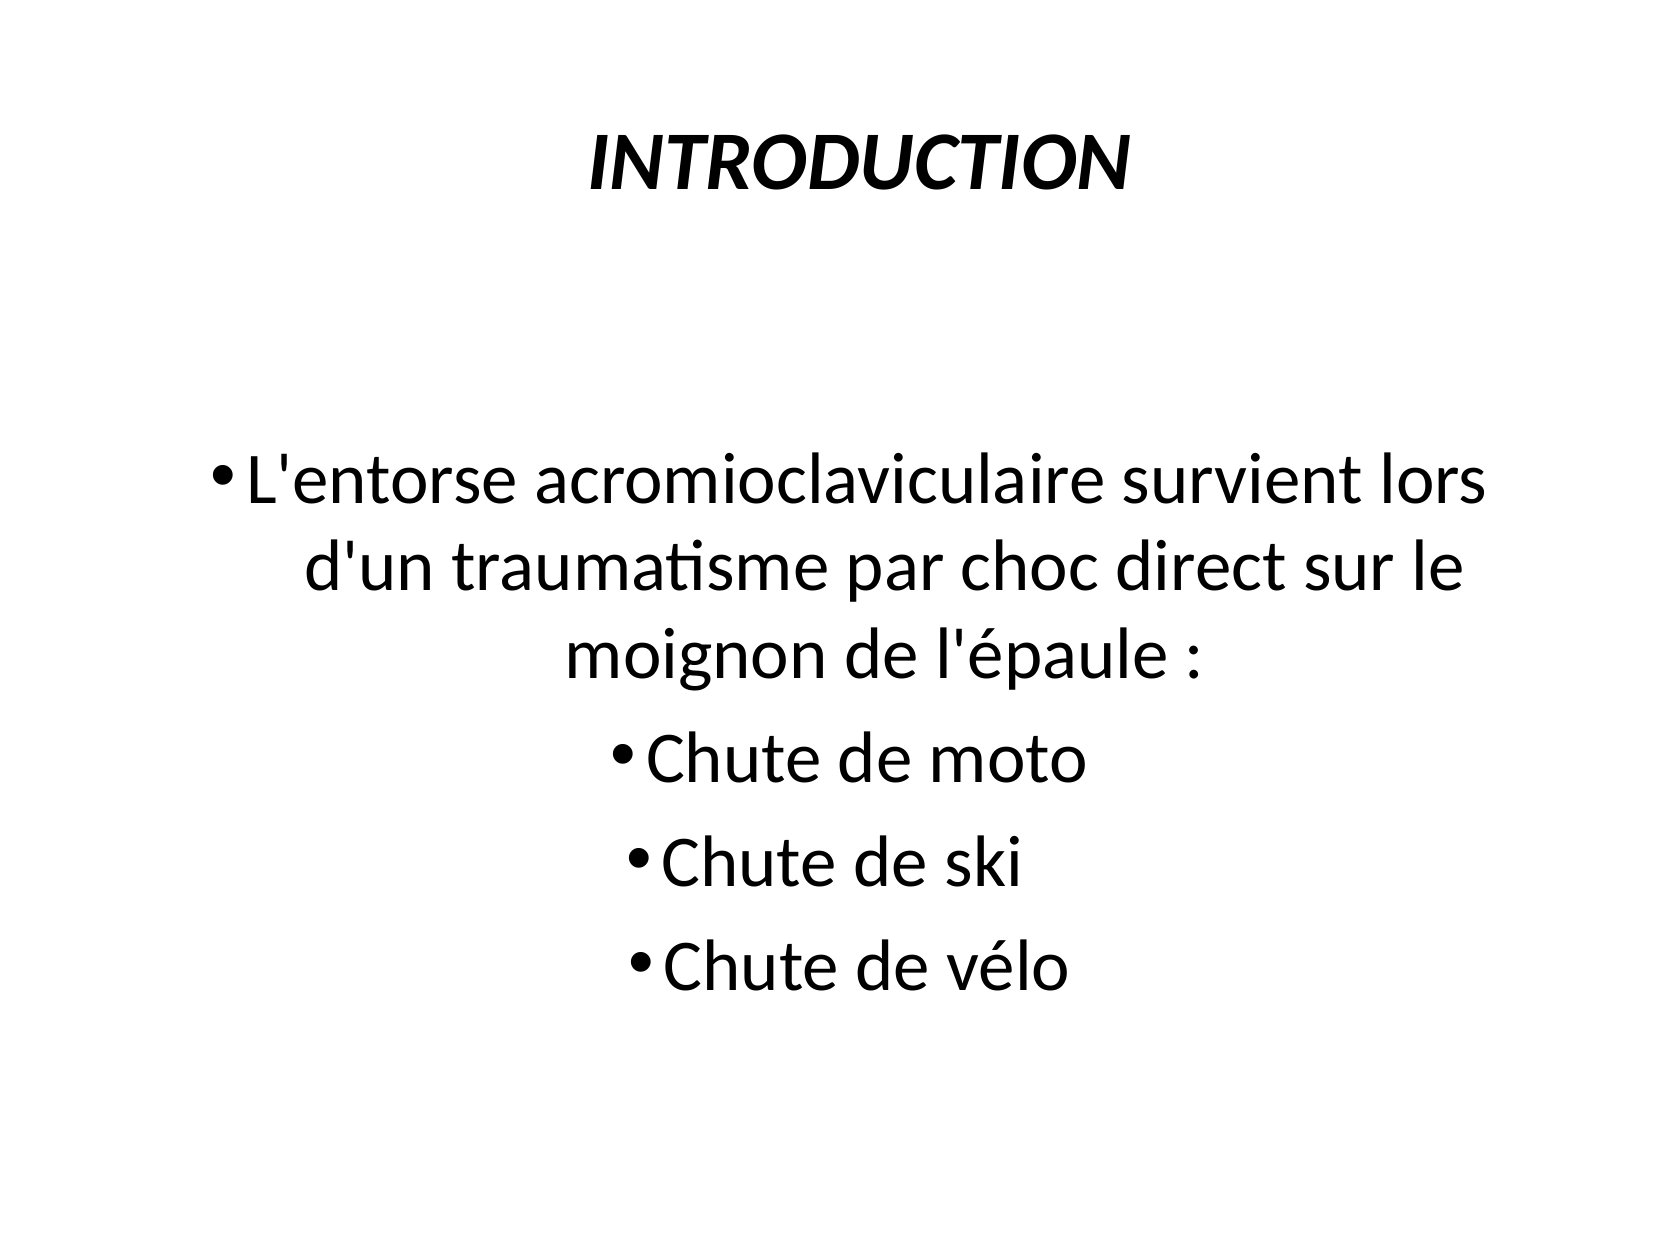

# INTRODUCTION
L'entorse acromioclaviculaire survient lors d'un traumatisme par choc direct sur le moignon de l'épaule :
Chute de moto
Chute de ski
Chute de vélo